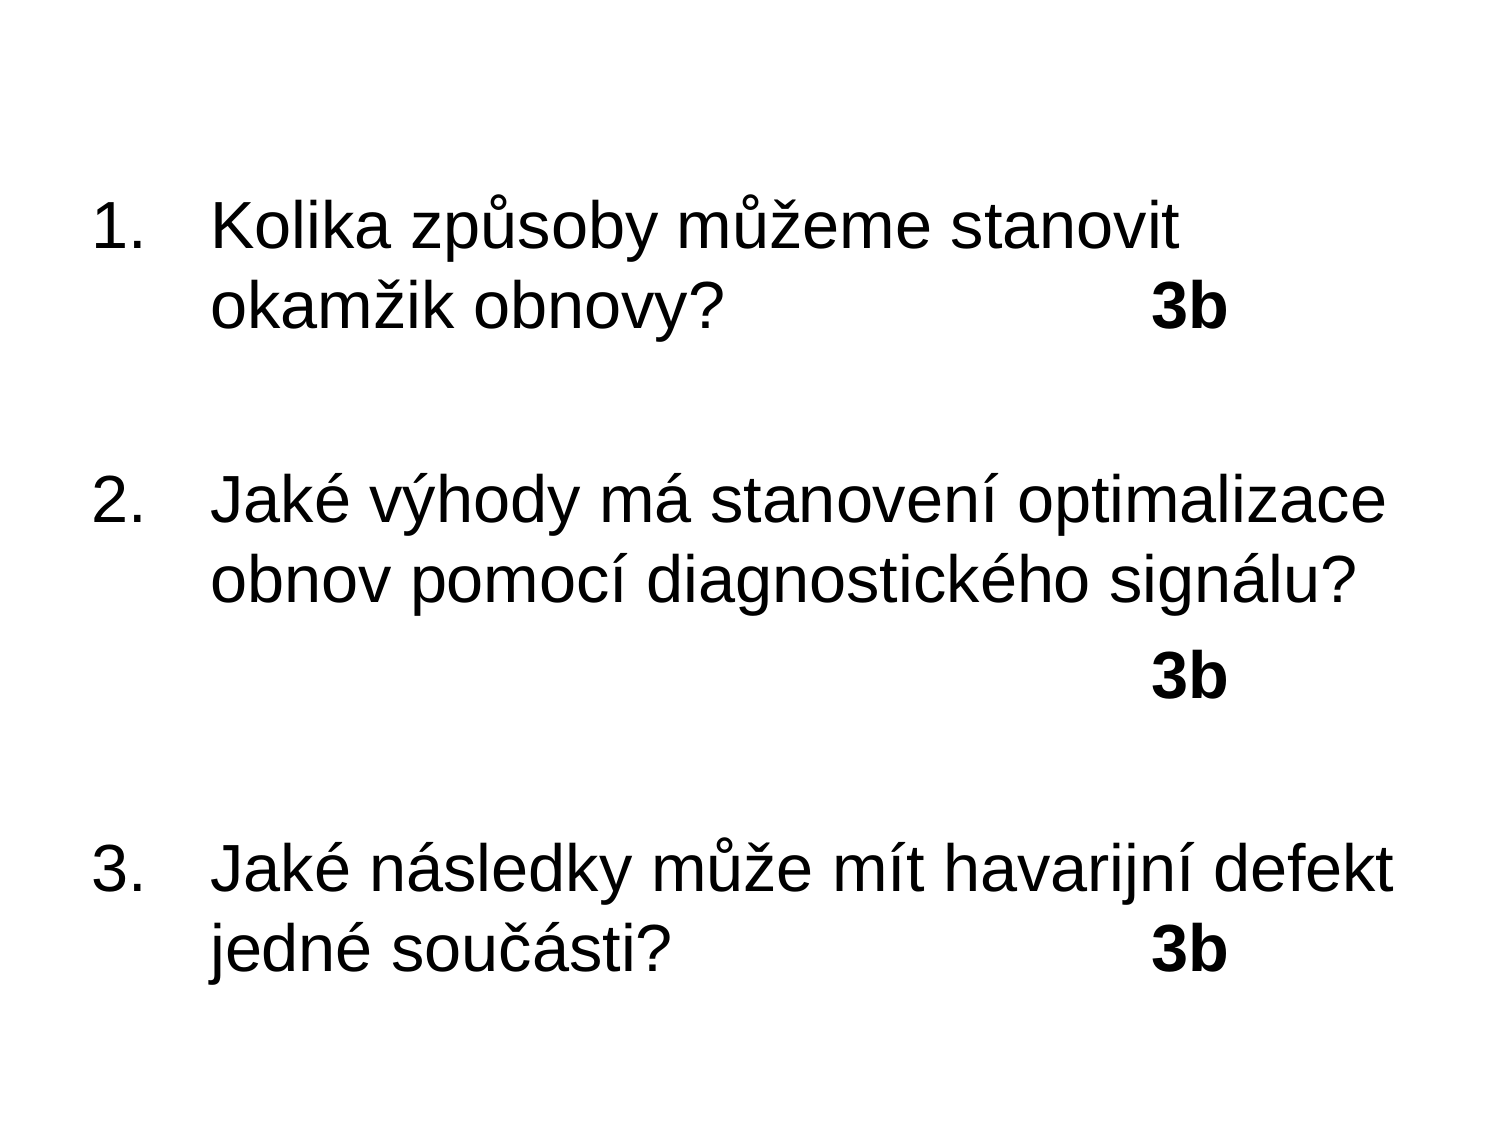

# Kolika způsoby můžeme stanovit okamžik obnovy?	3b
Jaké výhody má stanovení optimalizace obnov pomocí diagnostického signálu?
		3b
Jaké následky může mít havarijní defekt jedné součásti? 	3b